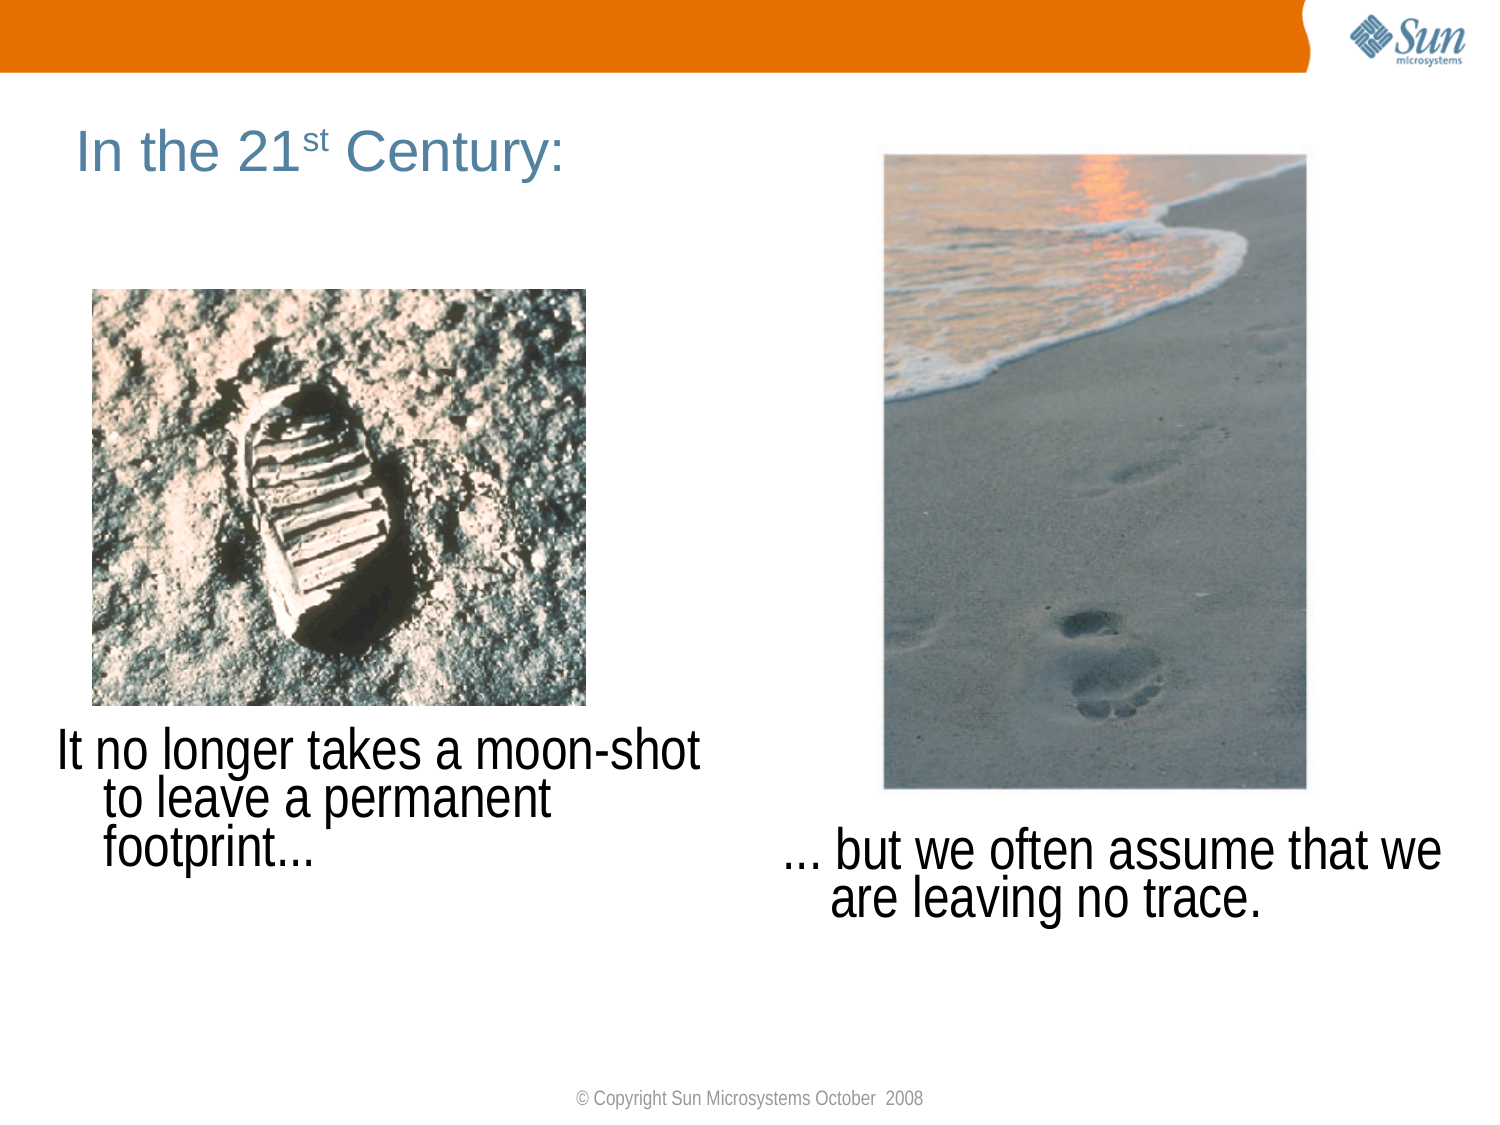

# In the 21st Century:
It no longer takes a moon-shot to leave a permanent footprint...
... but we often assume that we are leaving no trace.